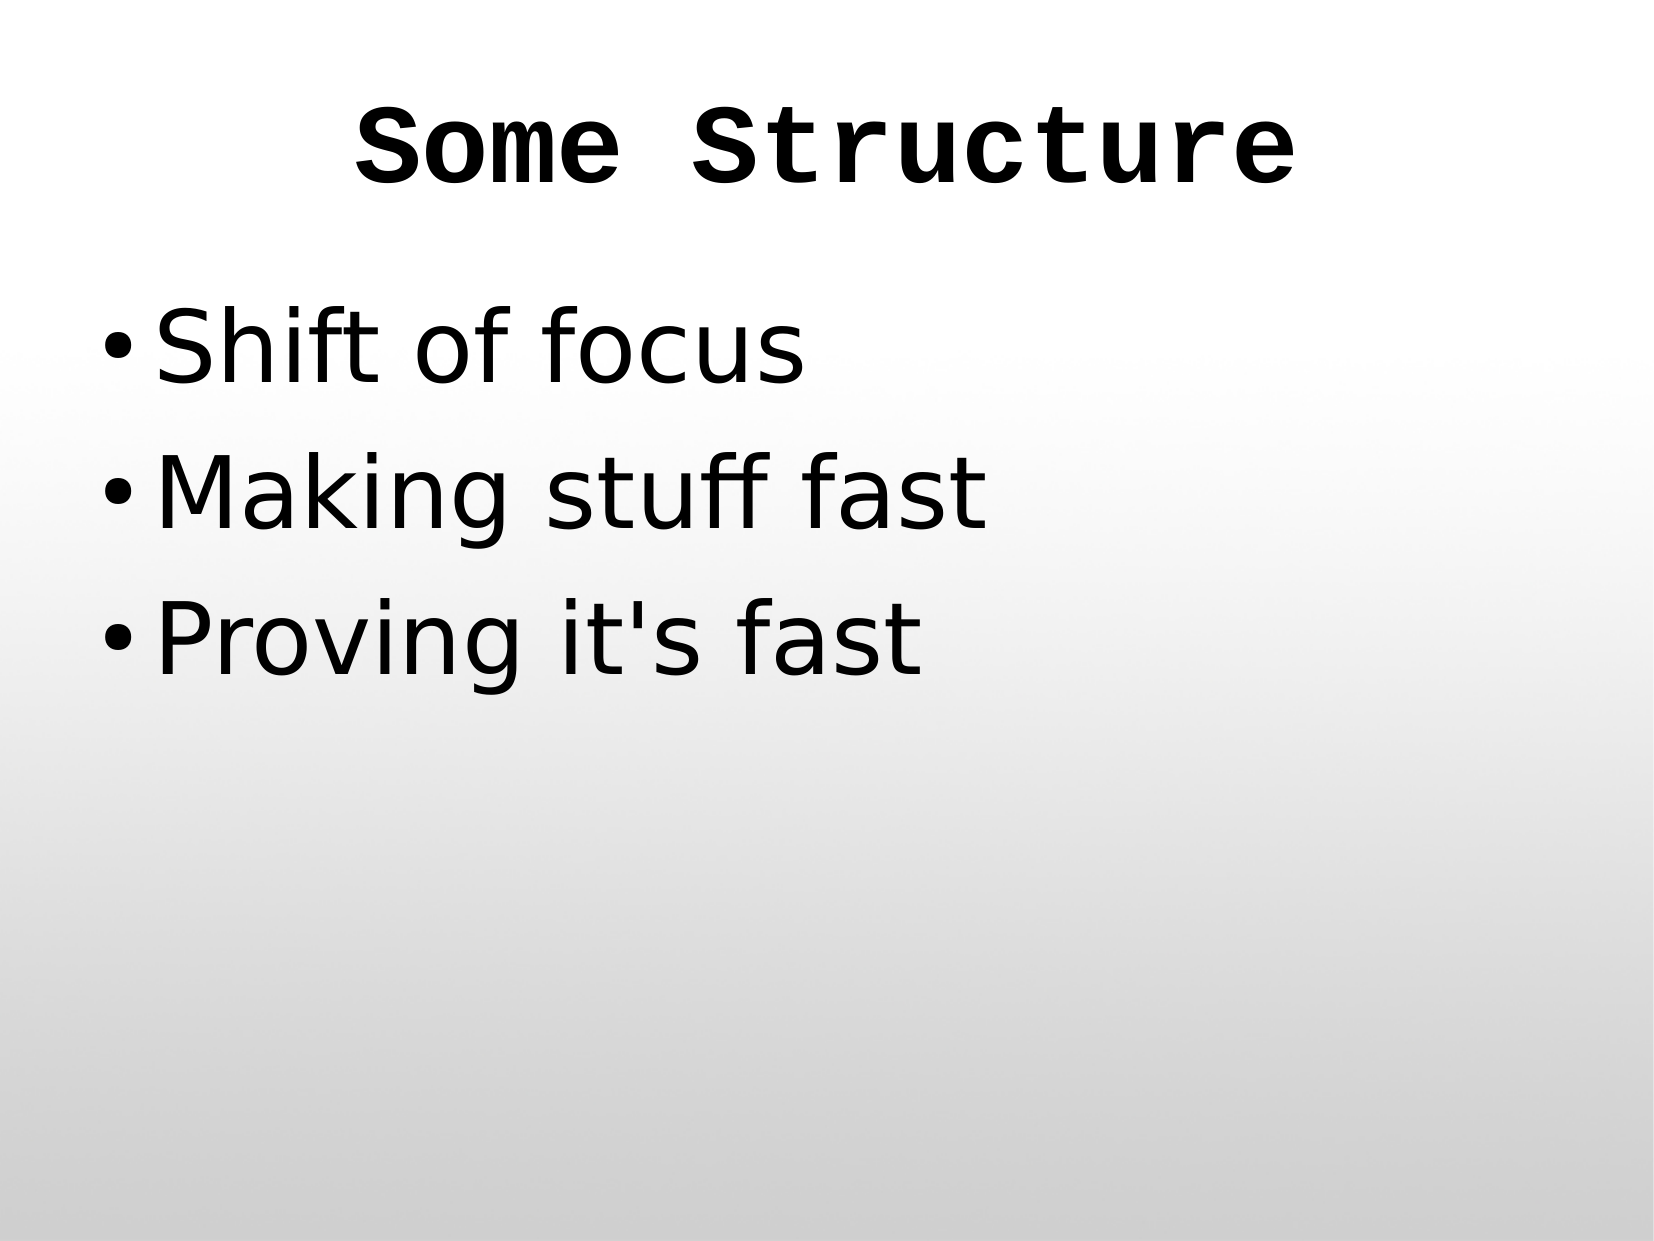

# Some Structure
Shift of focus
Making stuff fast
Proving it's fast